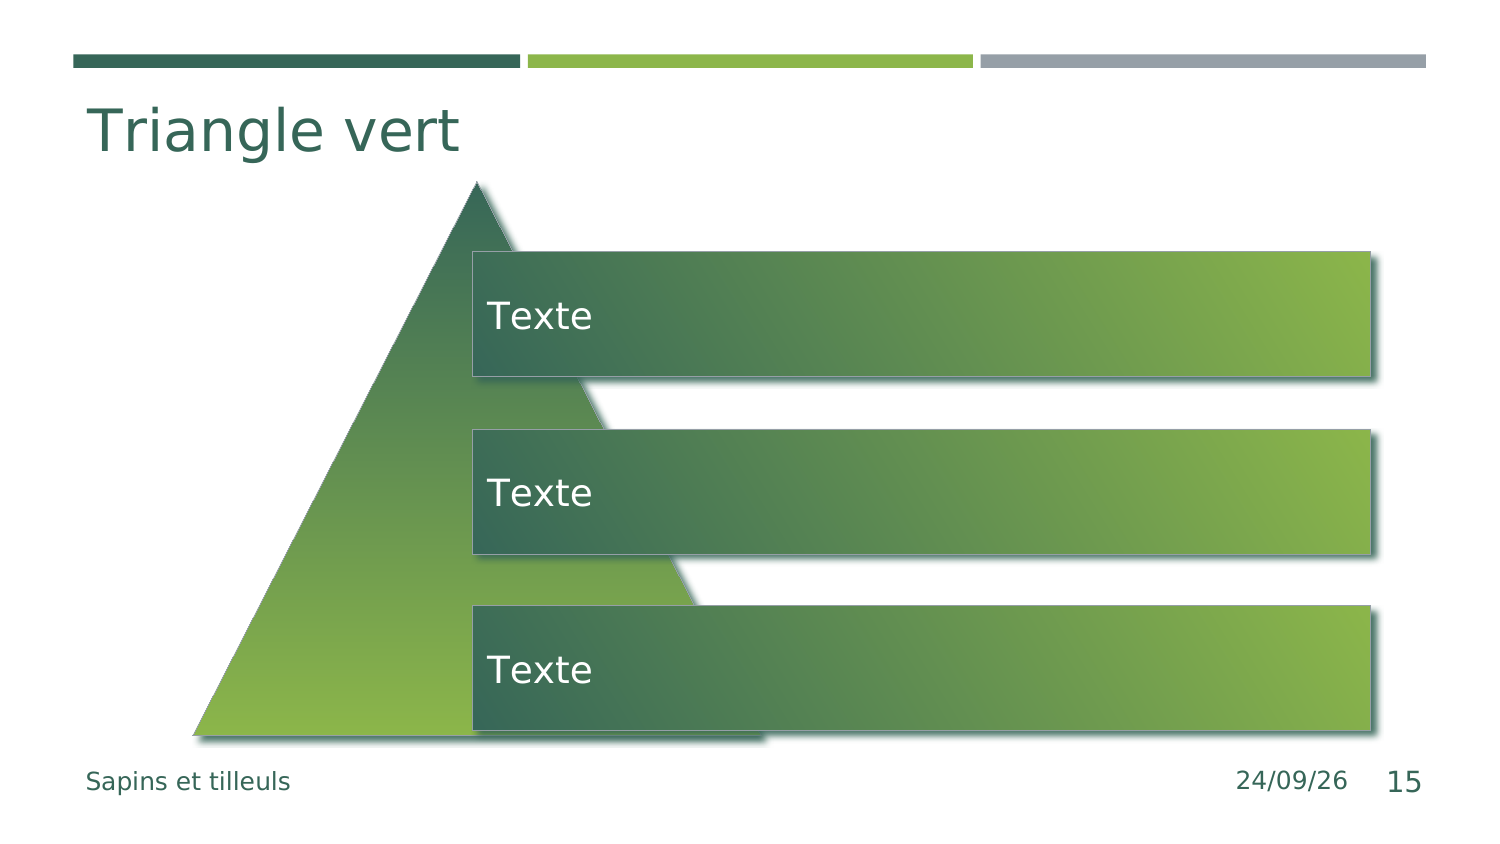

# Triangle vert
Texte
Texte
Texte
Sapins et tilleuls
15